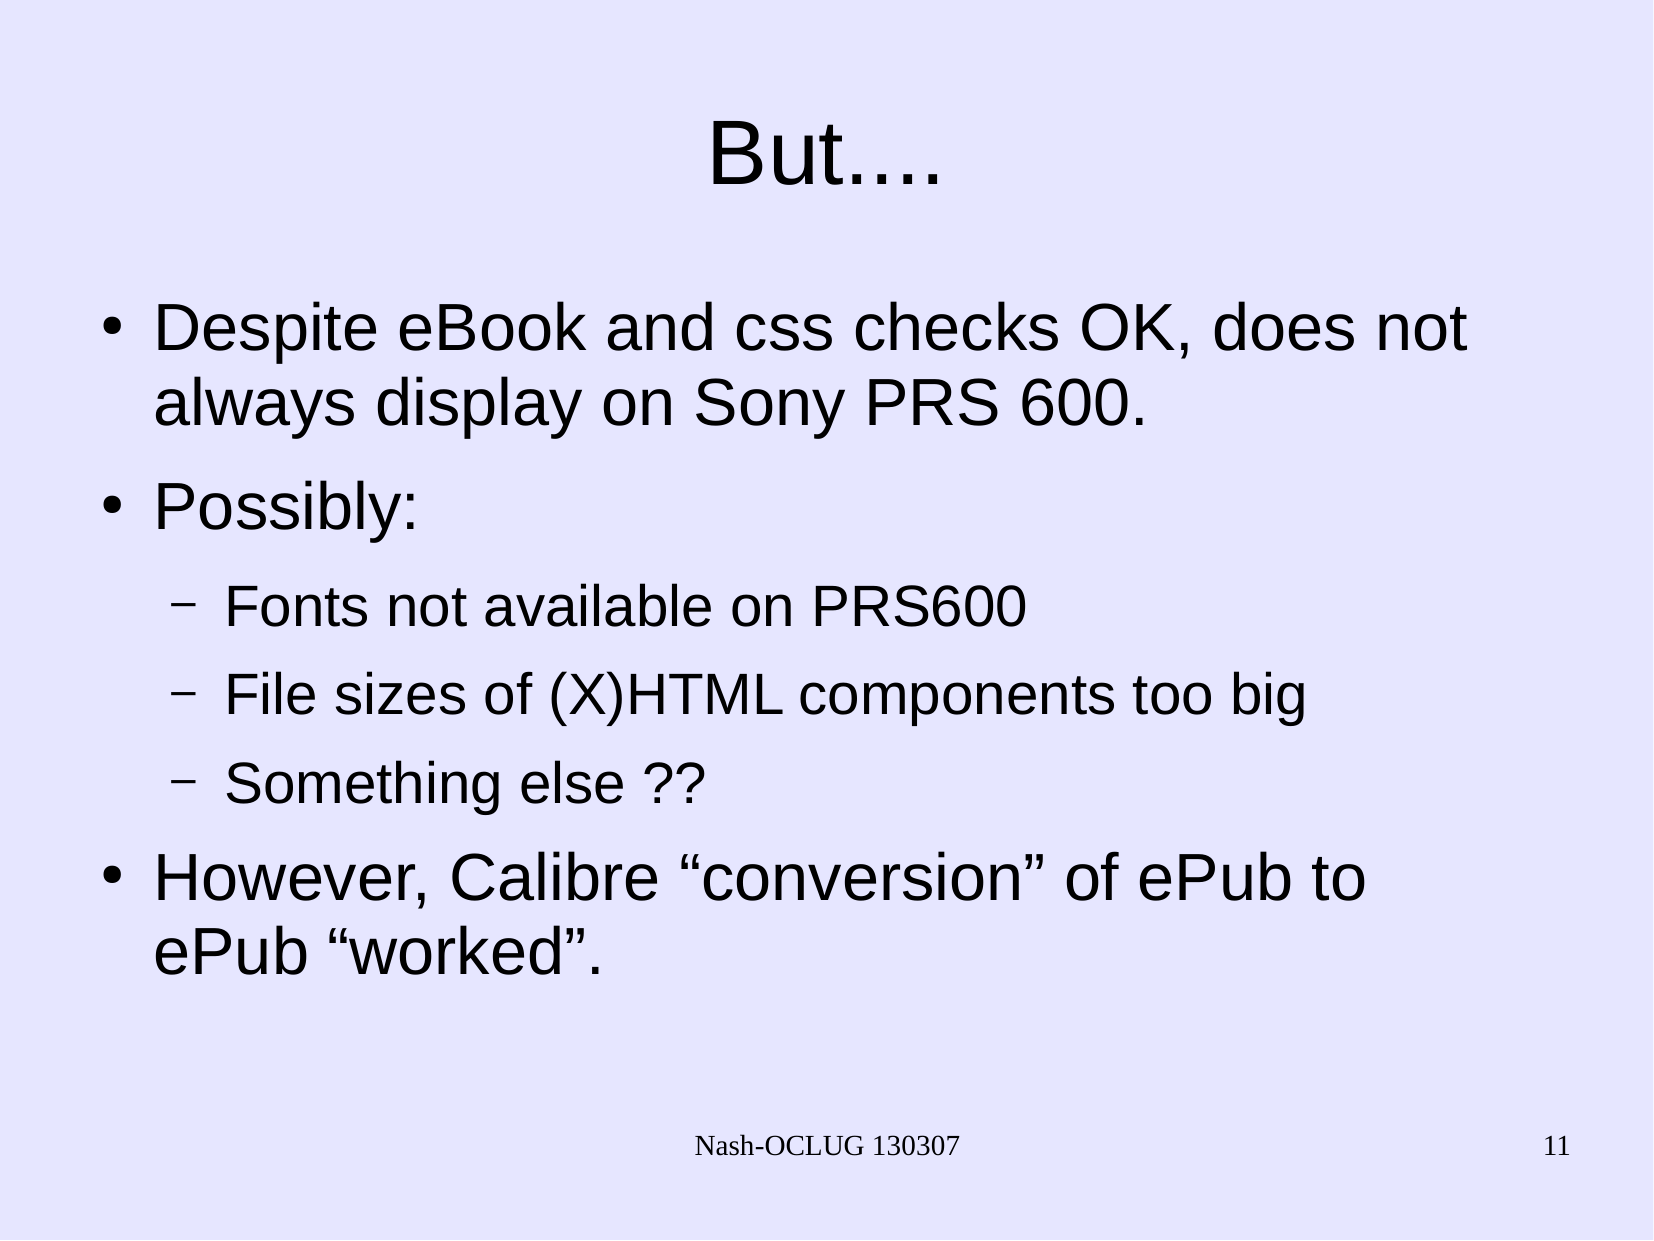

# But....
Despite eBook and css checks OK, does not always display on Sony PRS 600.
Possibly:
Fonts not available on PRS600
File sizes of (X)HTML components too big
Something else ??
However, Calibre “conversion” of ePub to ePub “worked”.
11